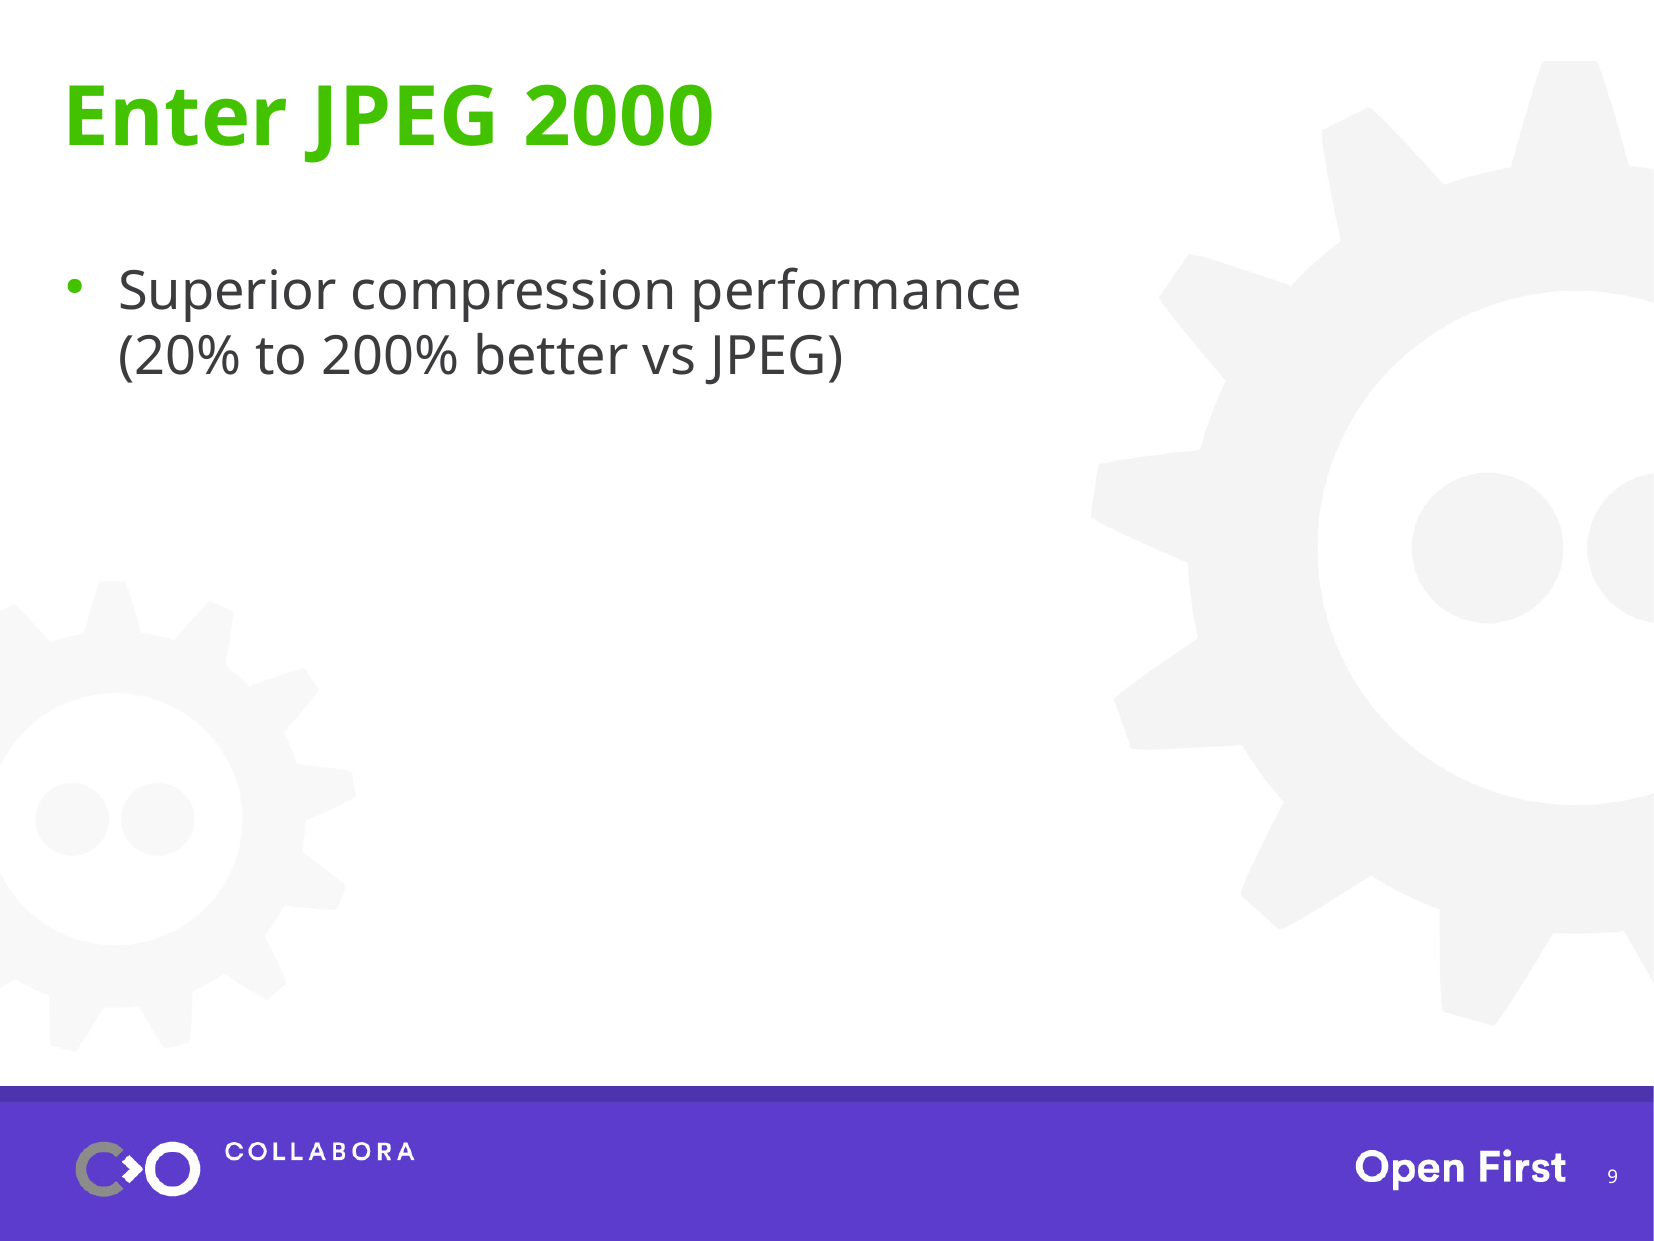

# Enter JPEG 2000
Superior compression performance
(20% to 200% better vs JPEG)